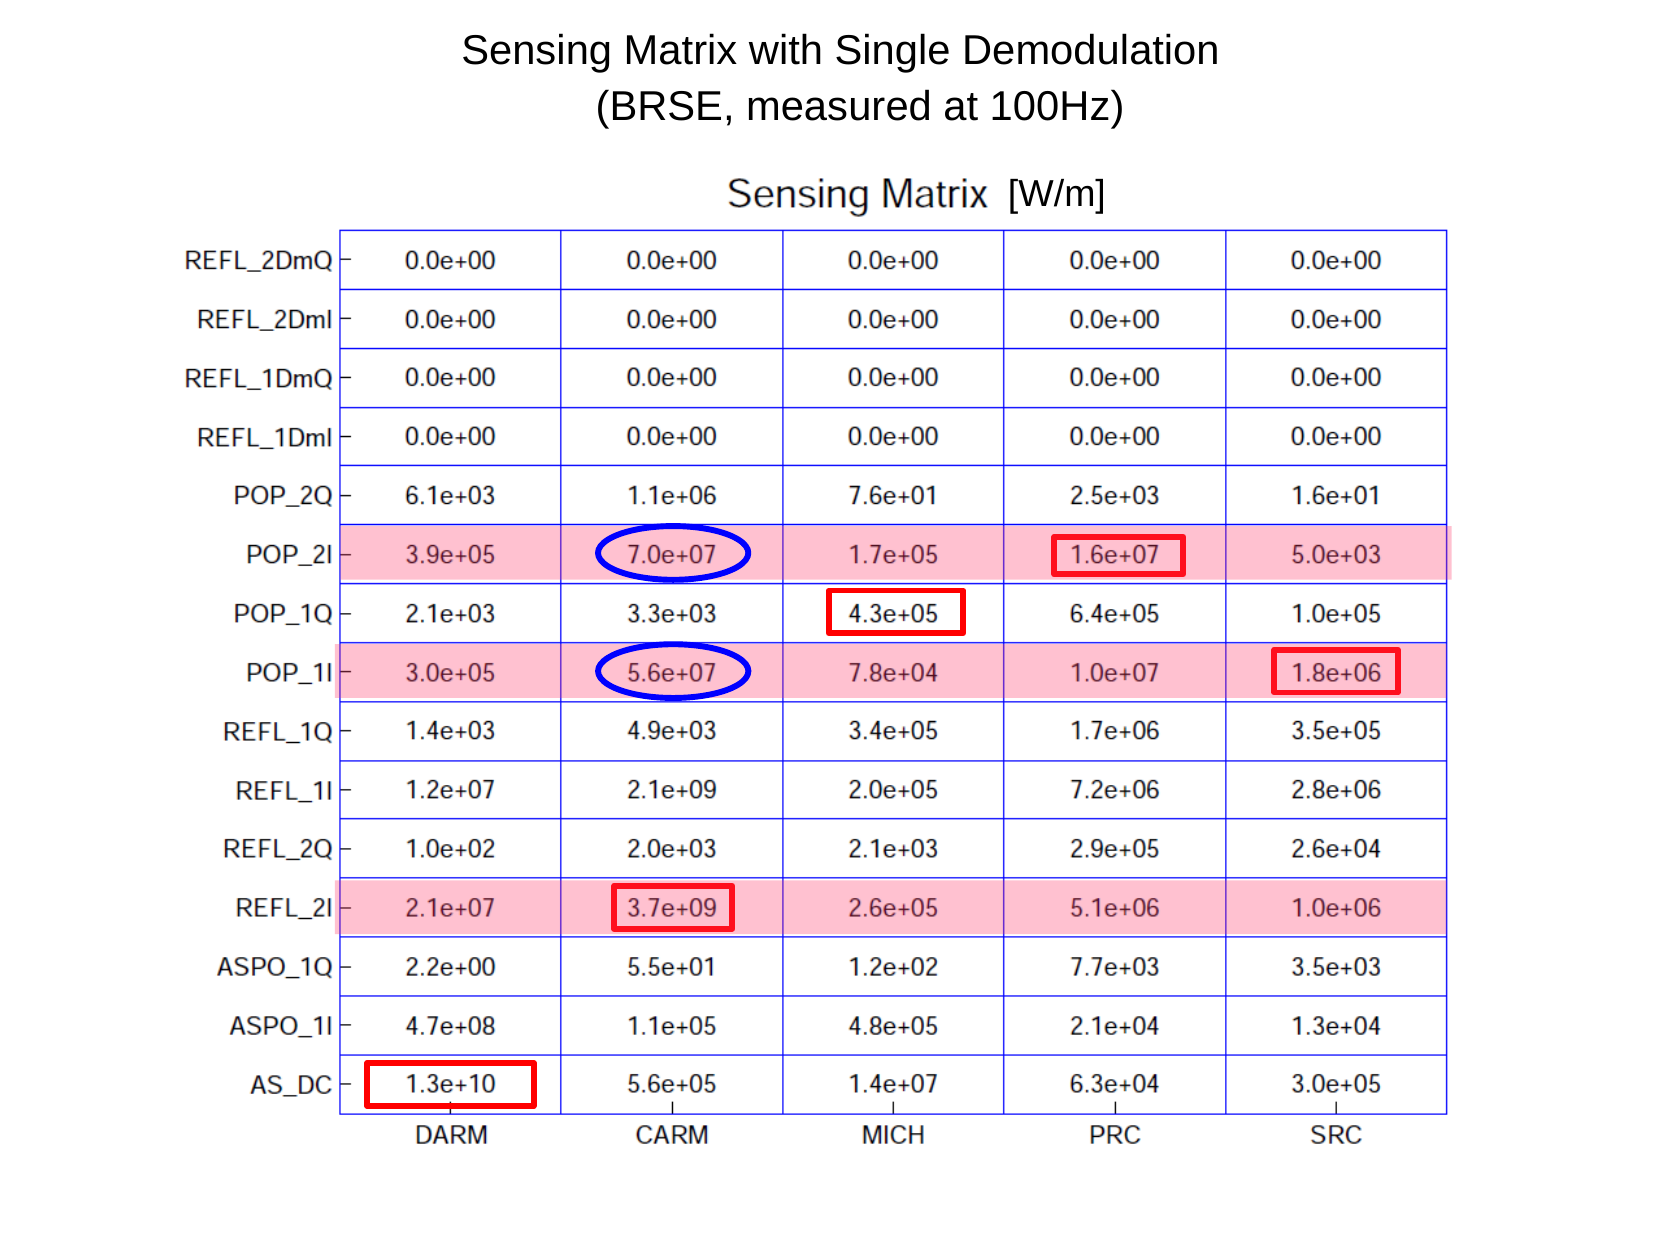

Sensing Matrix with Single Demodulation
(BRSE, measured at 100Hz)
[W/m]